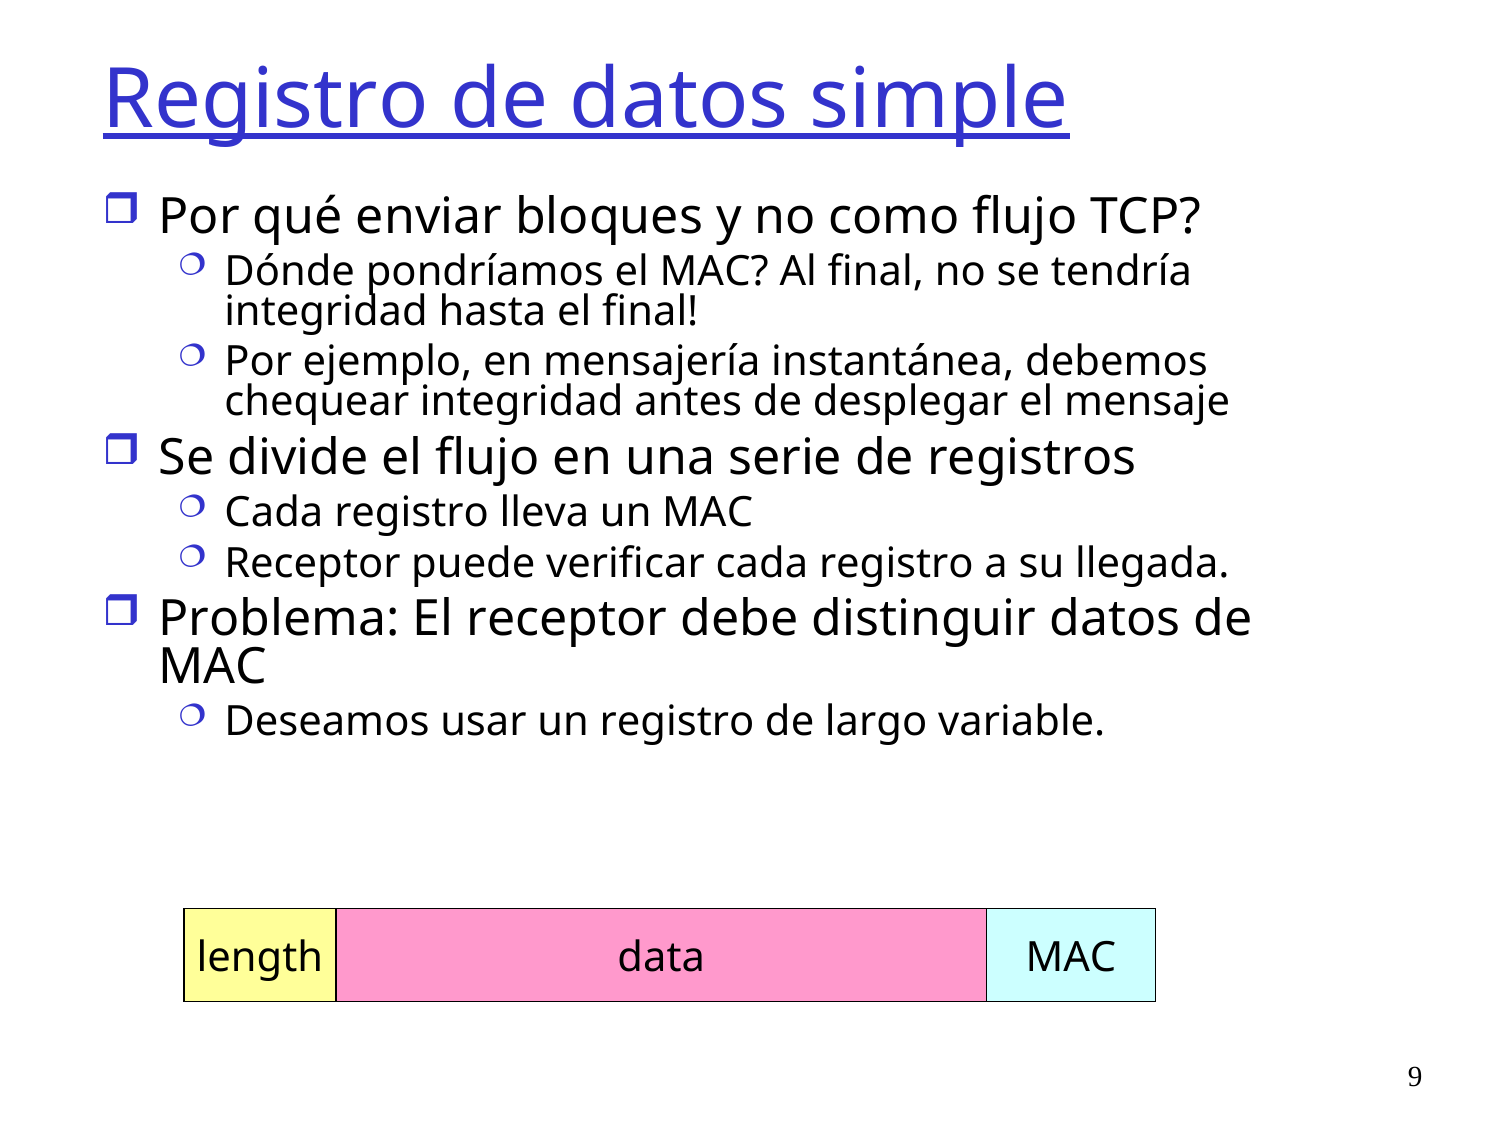

# Registro de datos simple
Por qué enviar bloques y no como flujo TCP?
Dónde pondríamos el MAC? Al final, no se tendría integridad hasta el final!
Por ejemplo, en mensajería instantánea, debemos chequear integridad antes de desplegar el mensaje
Se divide el flujo en una serie de registros
Cada registro lleva un MAC
Receptor puede verificar cada registro a su llegada.
Problema: El receptor debe distinguir datos de MAC
Deseamos usar un registro de largo variable.
length
data
MAC